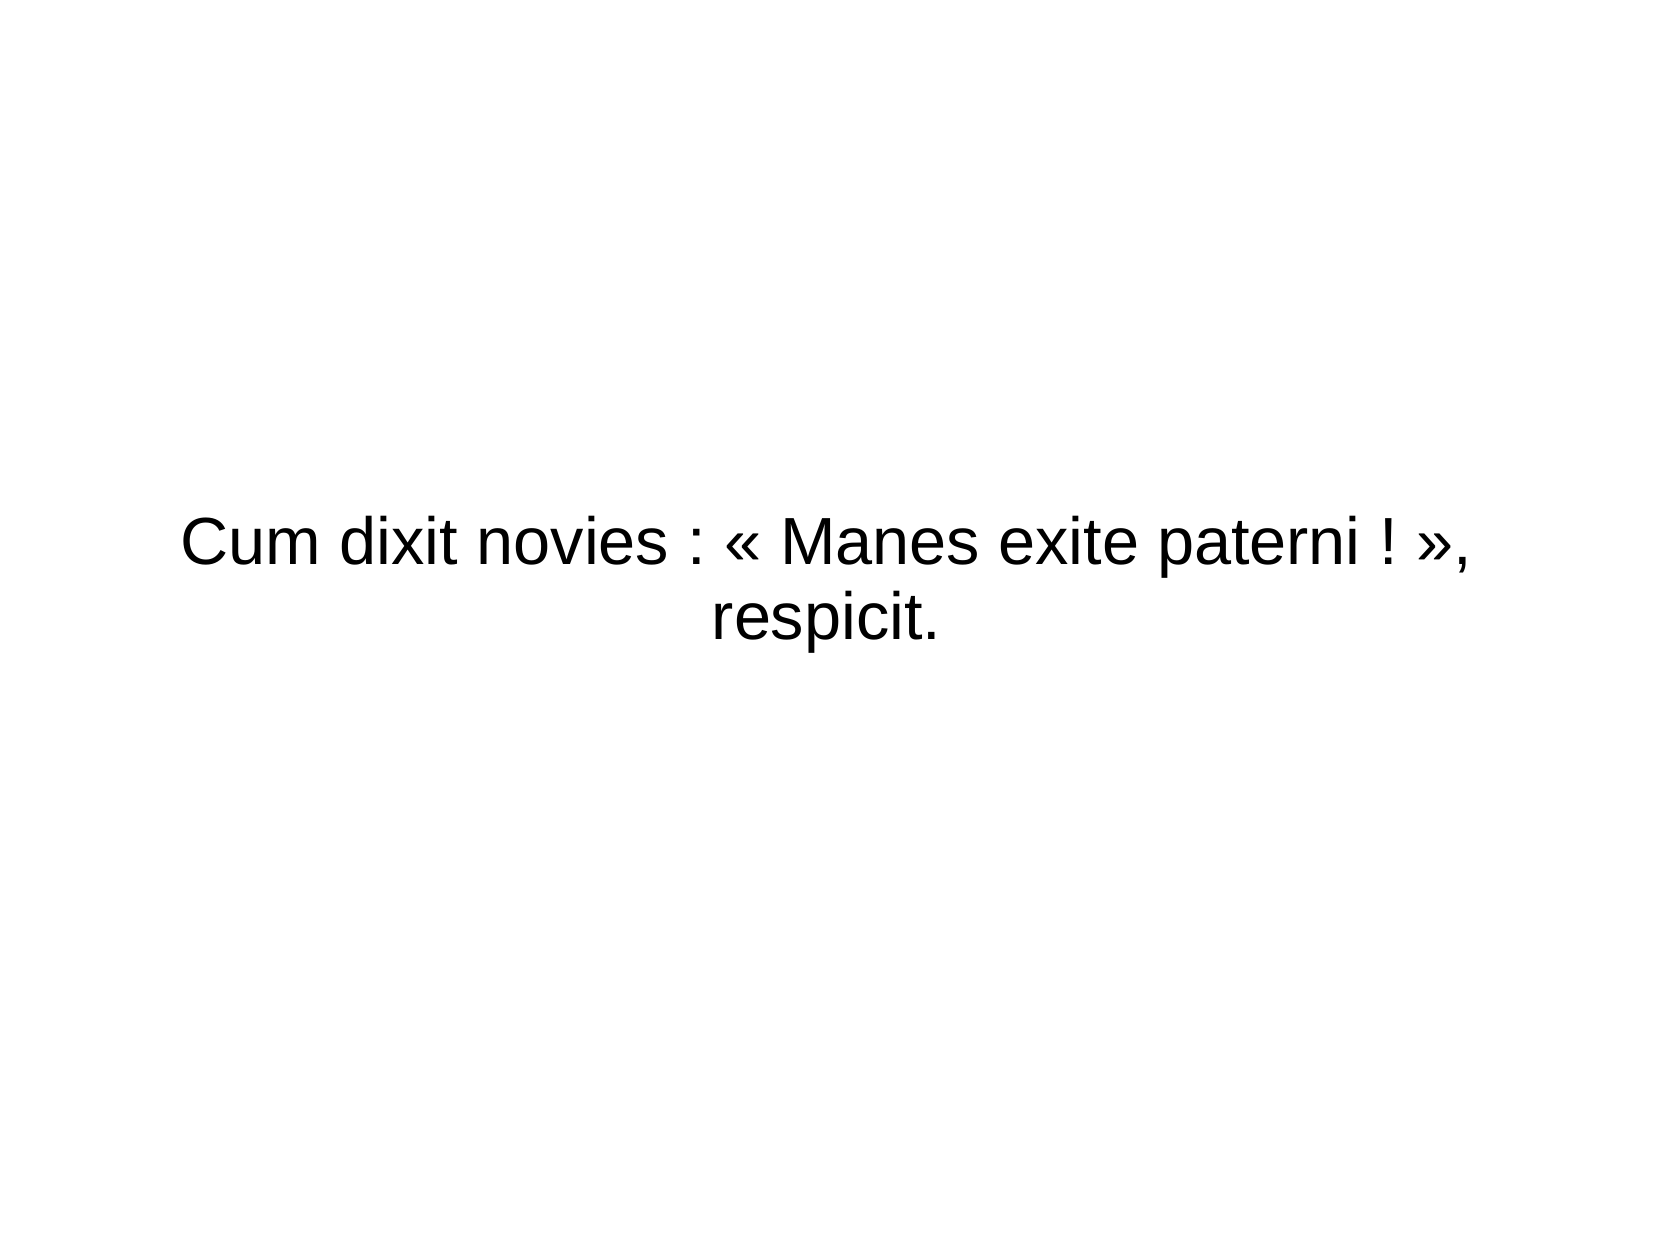

# Cum dixit novies : « Manes exite paterni ! », respicit.